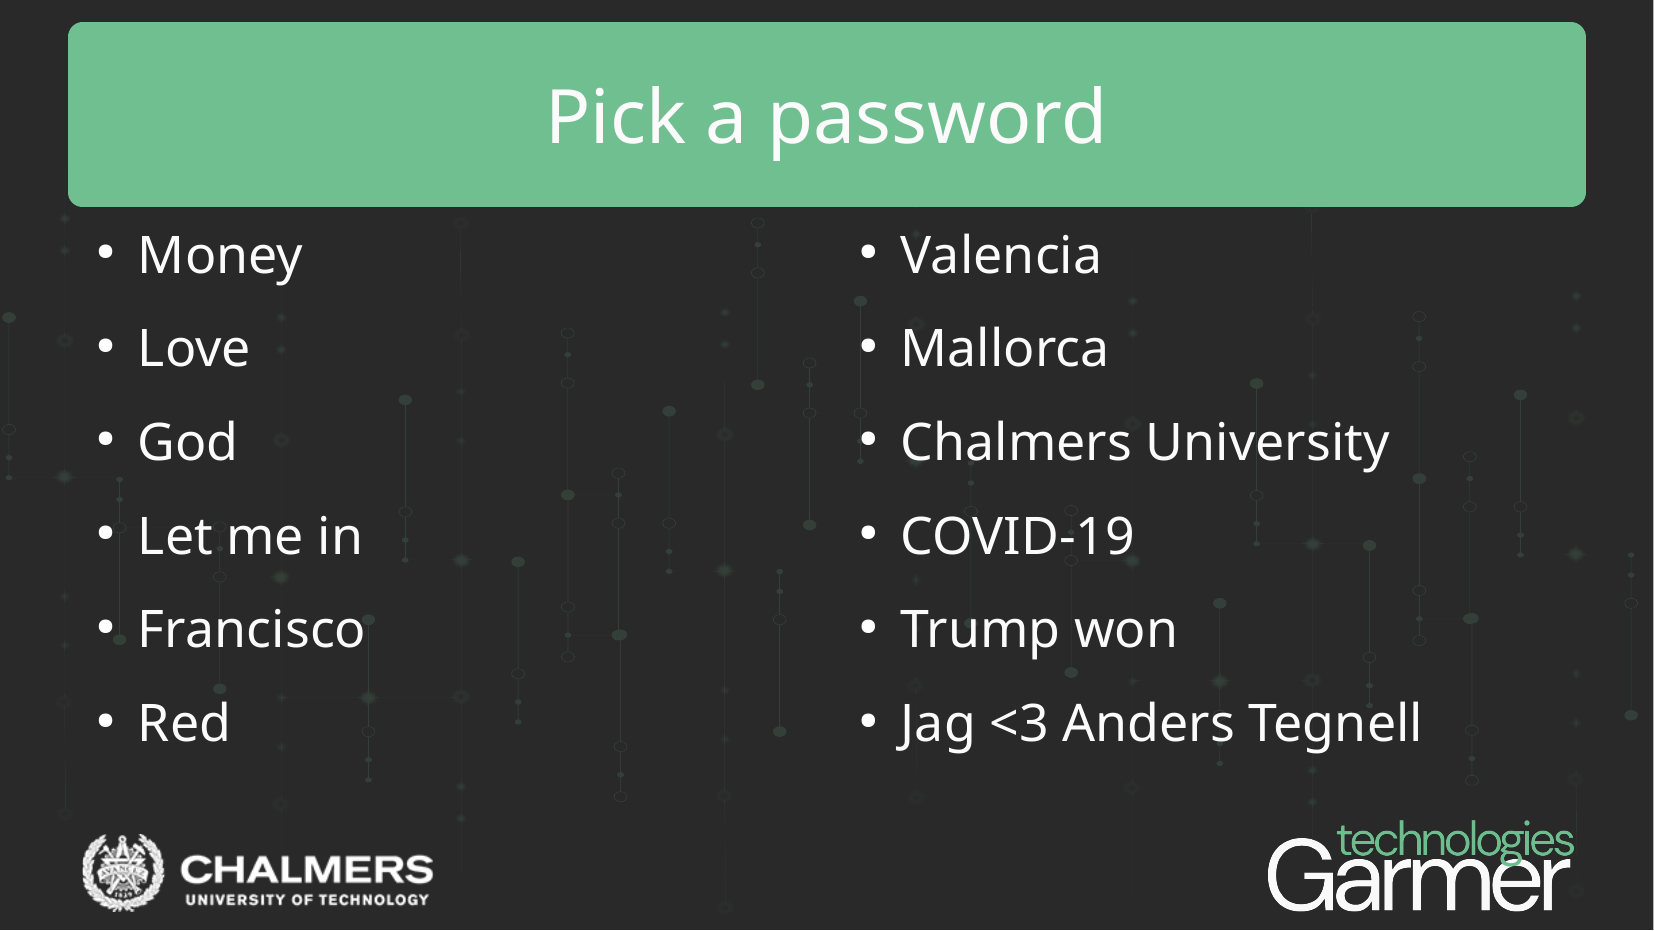

# Pick a password
Money
Love
God
Let me in
Francisco
Red
Valencia
Mallorca
Chalmers University
COVID-19
Trump won
Jag <3 Anders Tegnell